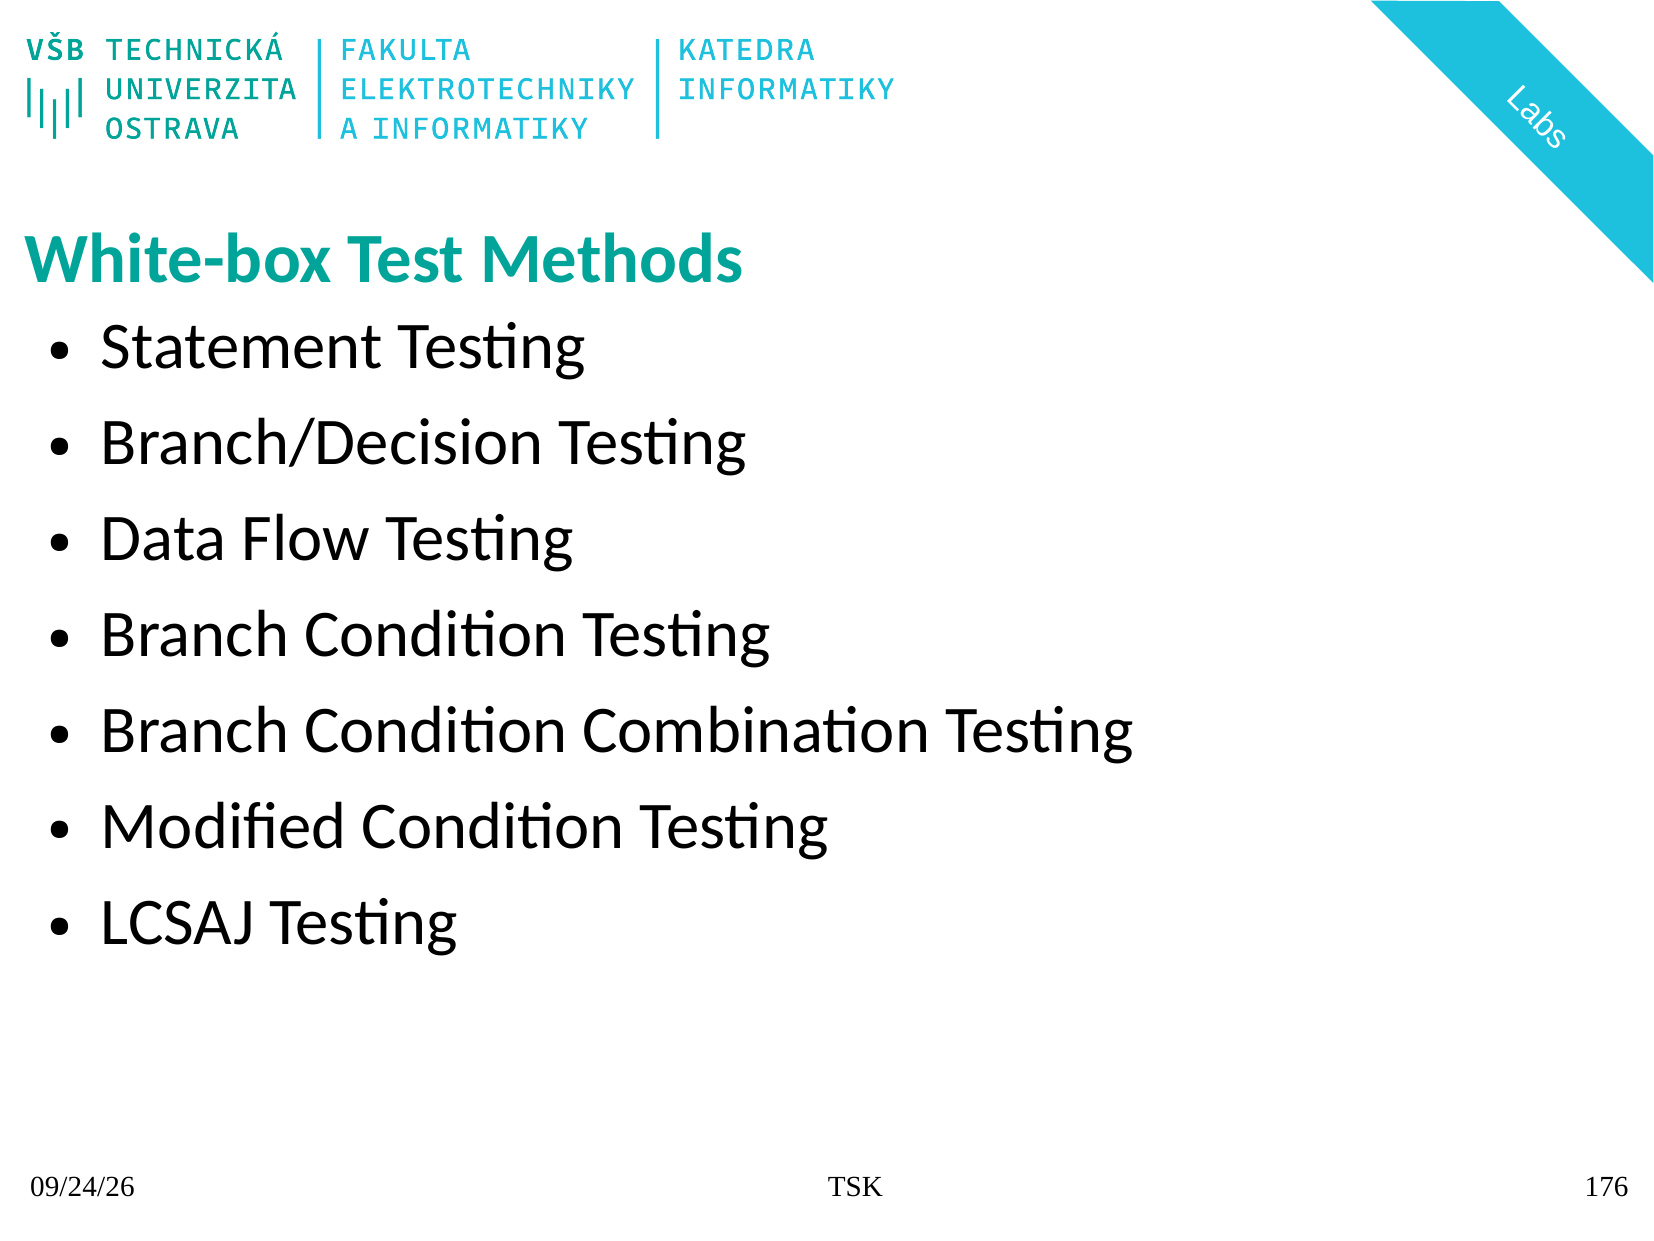

Labs
# White-box Test Methods
Statement Testing
Branch/Decision Testing
Data Flow Testing
Branch Condition Testing
Branch Condition Combination Testing
Modified Condition Testing
LCSAJ Testing
TSK
176